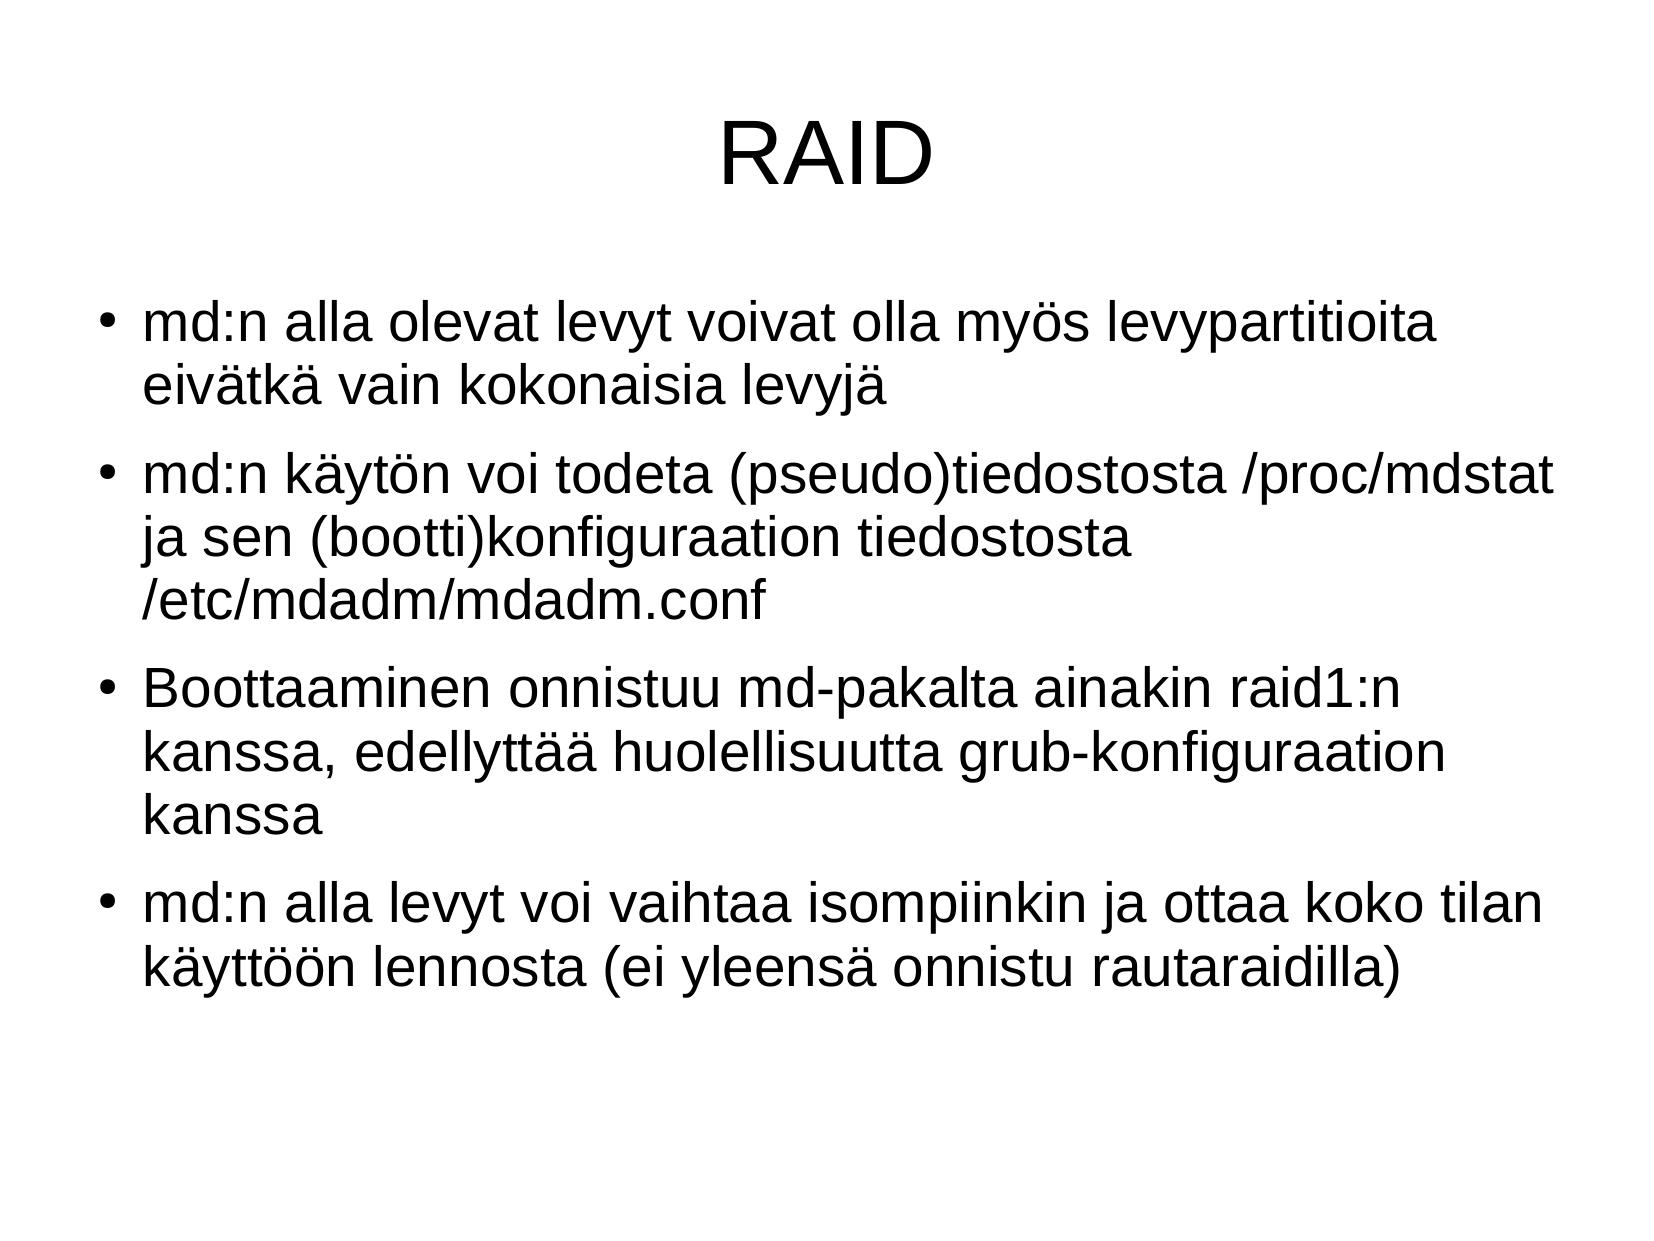

# RAID
md:n alla olevat levyt voivat olla myös levypartitioita eivätkä vain kokonaisia levyjä
md:n käytön voi todeta (pseudo)tiedostosta /proc/mdstat ja sen (bootti)konfiguraation tiedostosta /etc/mdadm/mdadm.conf
Boottaaminen onnistuu md-pakalta ainakin raid1:n kanssa, edellyttää huolellisuutta grub-konfiguraation kanssa
md:n alla levyt voi vaihtaa isompiinkin ja ottaa koko tilan käyttöön lennosta (ei yleensä onnistu rautaraidilla)